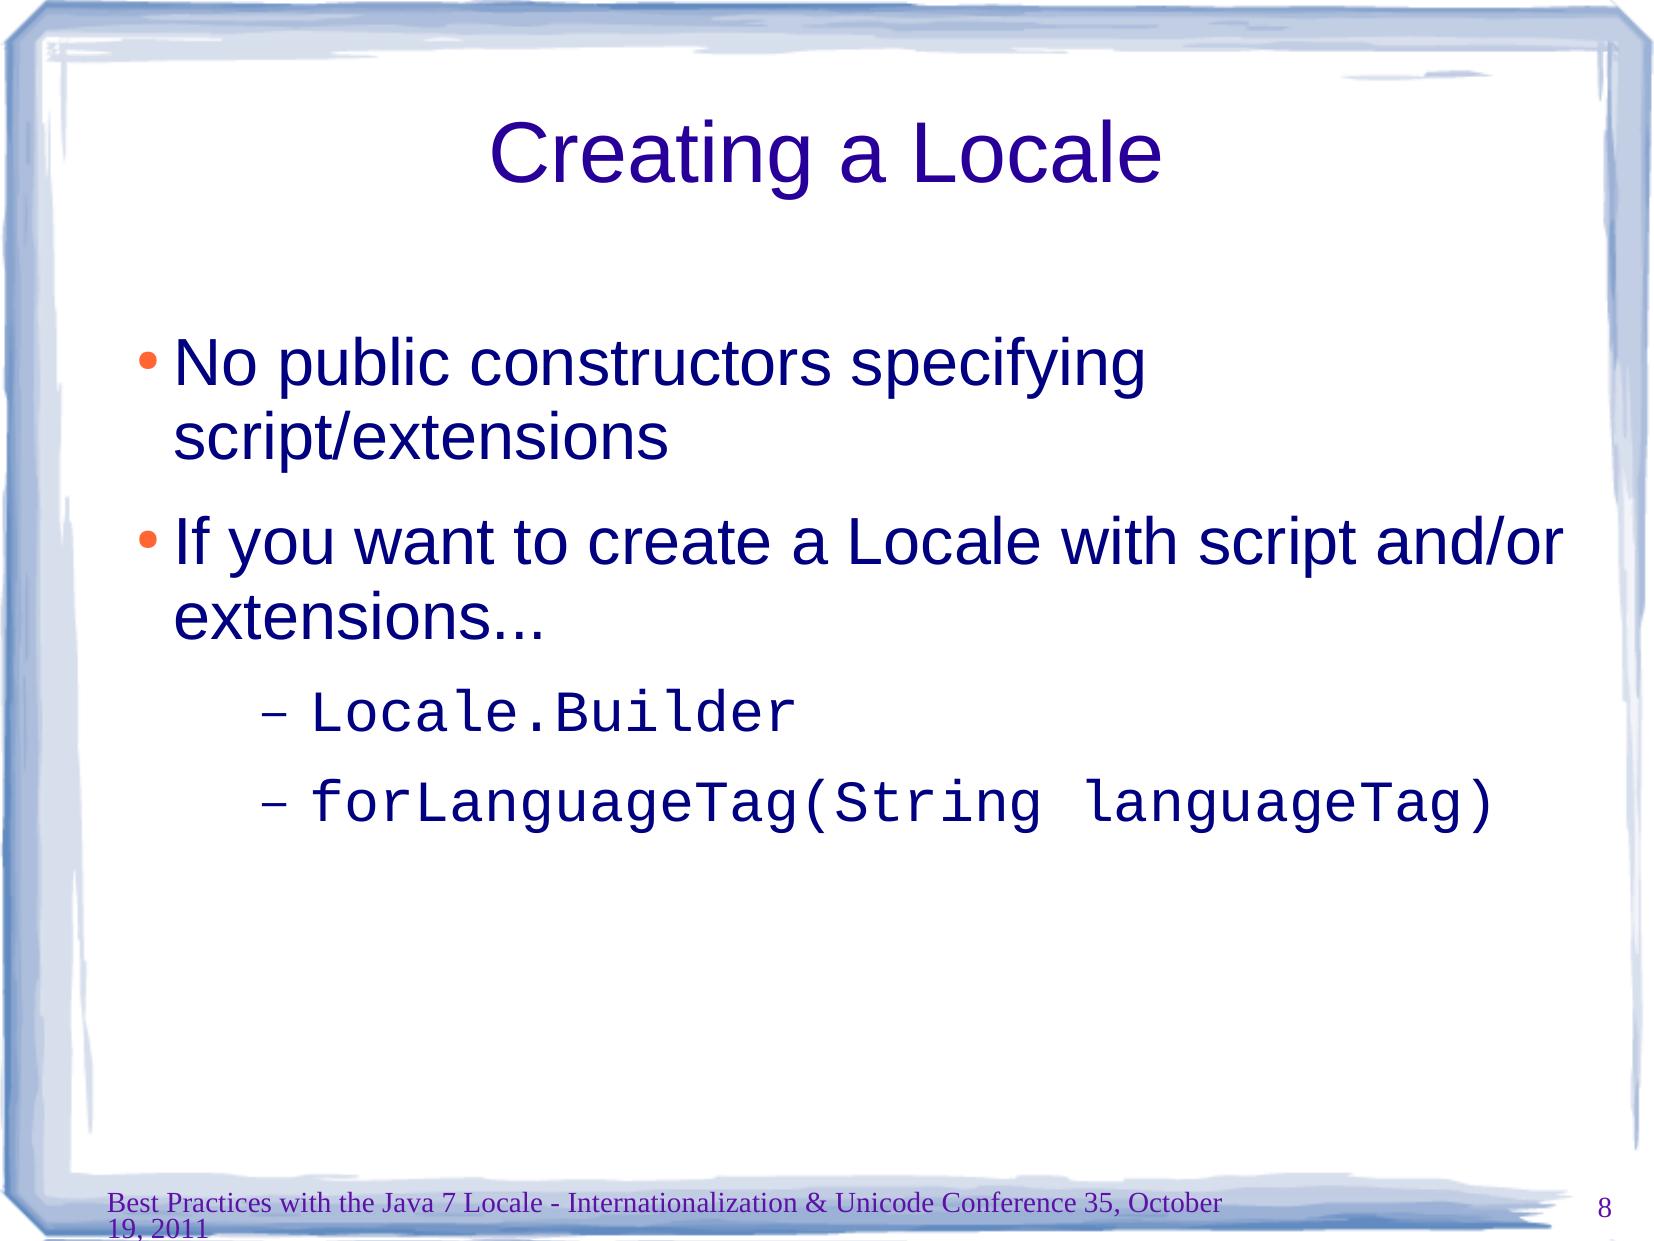

# Creating a Locale
No public constructors specifying script/extensions
If you want to create a Locale with script and/or extensions...
Locale.Builder
forLanguageTag(String languageTag)
Best Practices with the Java 7 Locale - Internationalization & Unicode Conference 35, October 19, 2011
8